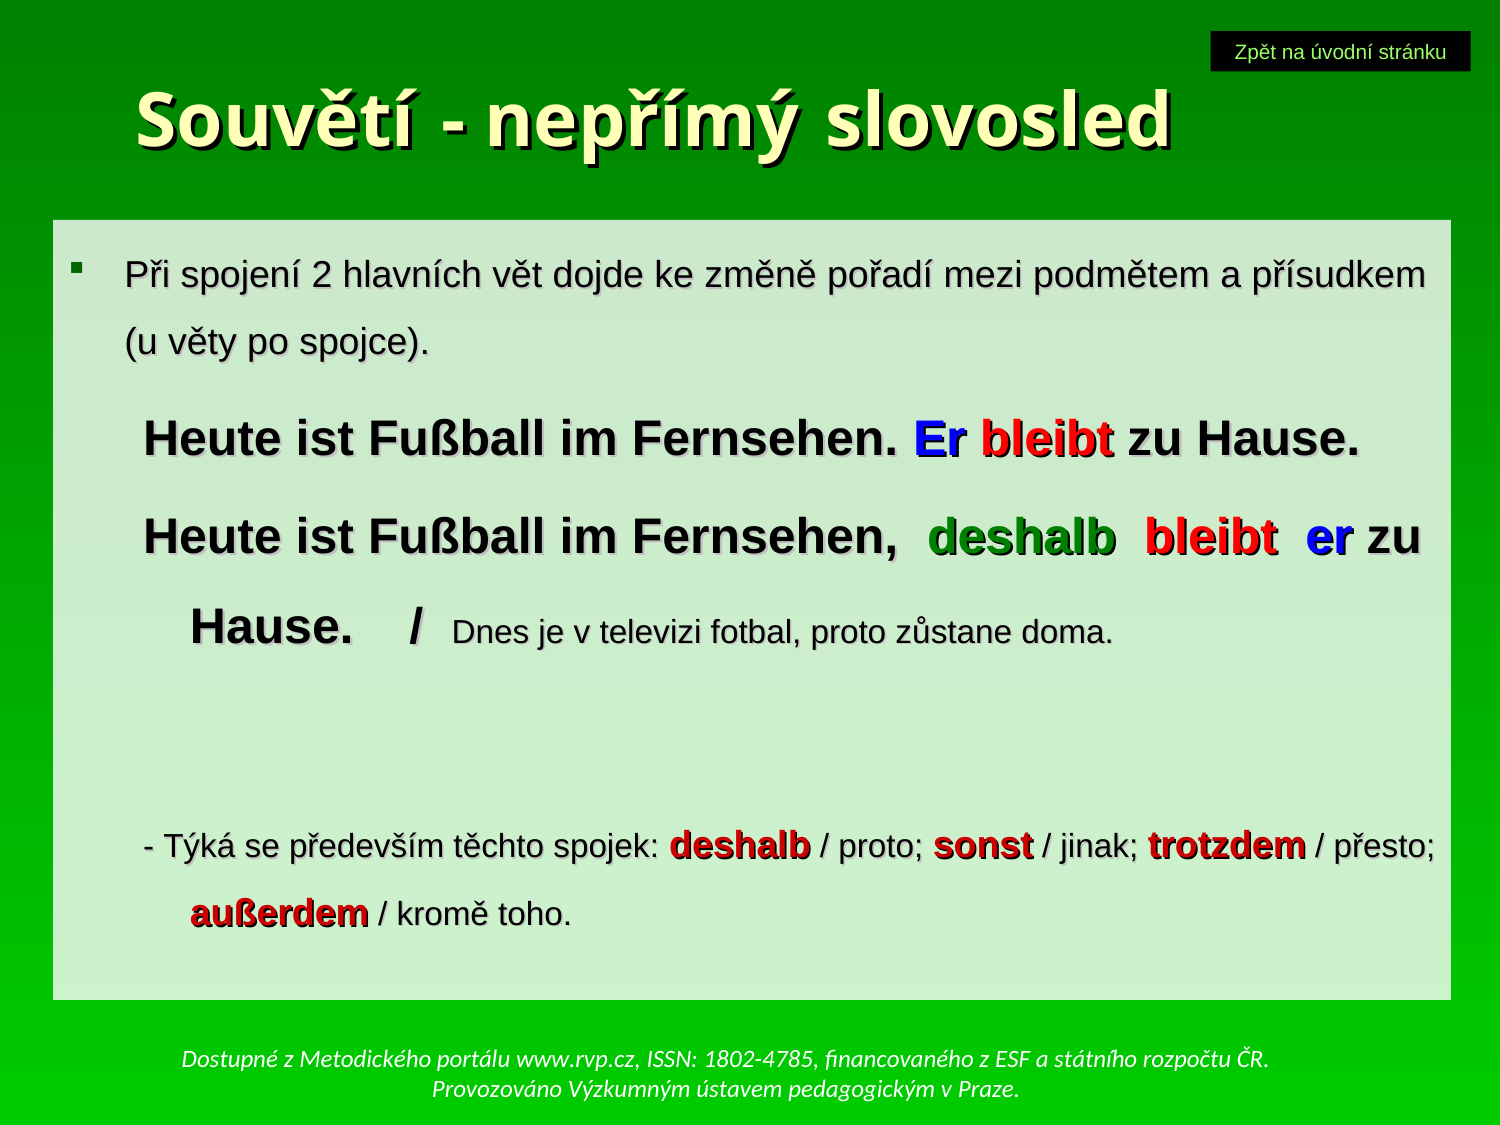

Zpět na úvodní stránku
# Souvětí - nepřímý slovosled
Při spojení 2 hlavních vět dojde ke změně pořadí mezi podmětem a přísudkem (u věty po spojce).
Heute ist Fußball im Fernsehen. Er bleibt zu Hause.
Heute ist Fußball im Fernsehen, deshalb bleibt er zu Hause. / Dnes je v televizi fotbal, proto zůstane doma.
- Týká se především těchto spojek: deshalb / proto; sonst / jinak; trotzdem / přesto; außerdem / kromě toho.
Dostupné z Metodického portálu www.rvp.cz, ISSN: 1802-4785, financovaného z ESF a státního rozpočtu ČR. Provozováno Výzkumným ústavem pedagogickým v Praze.